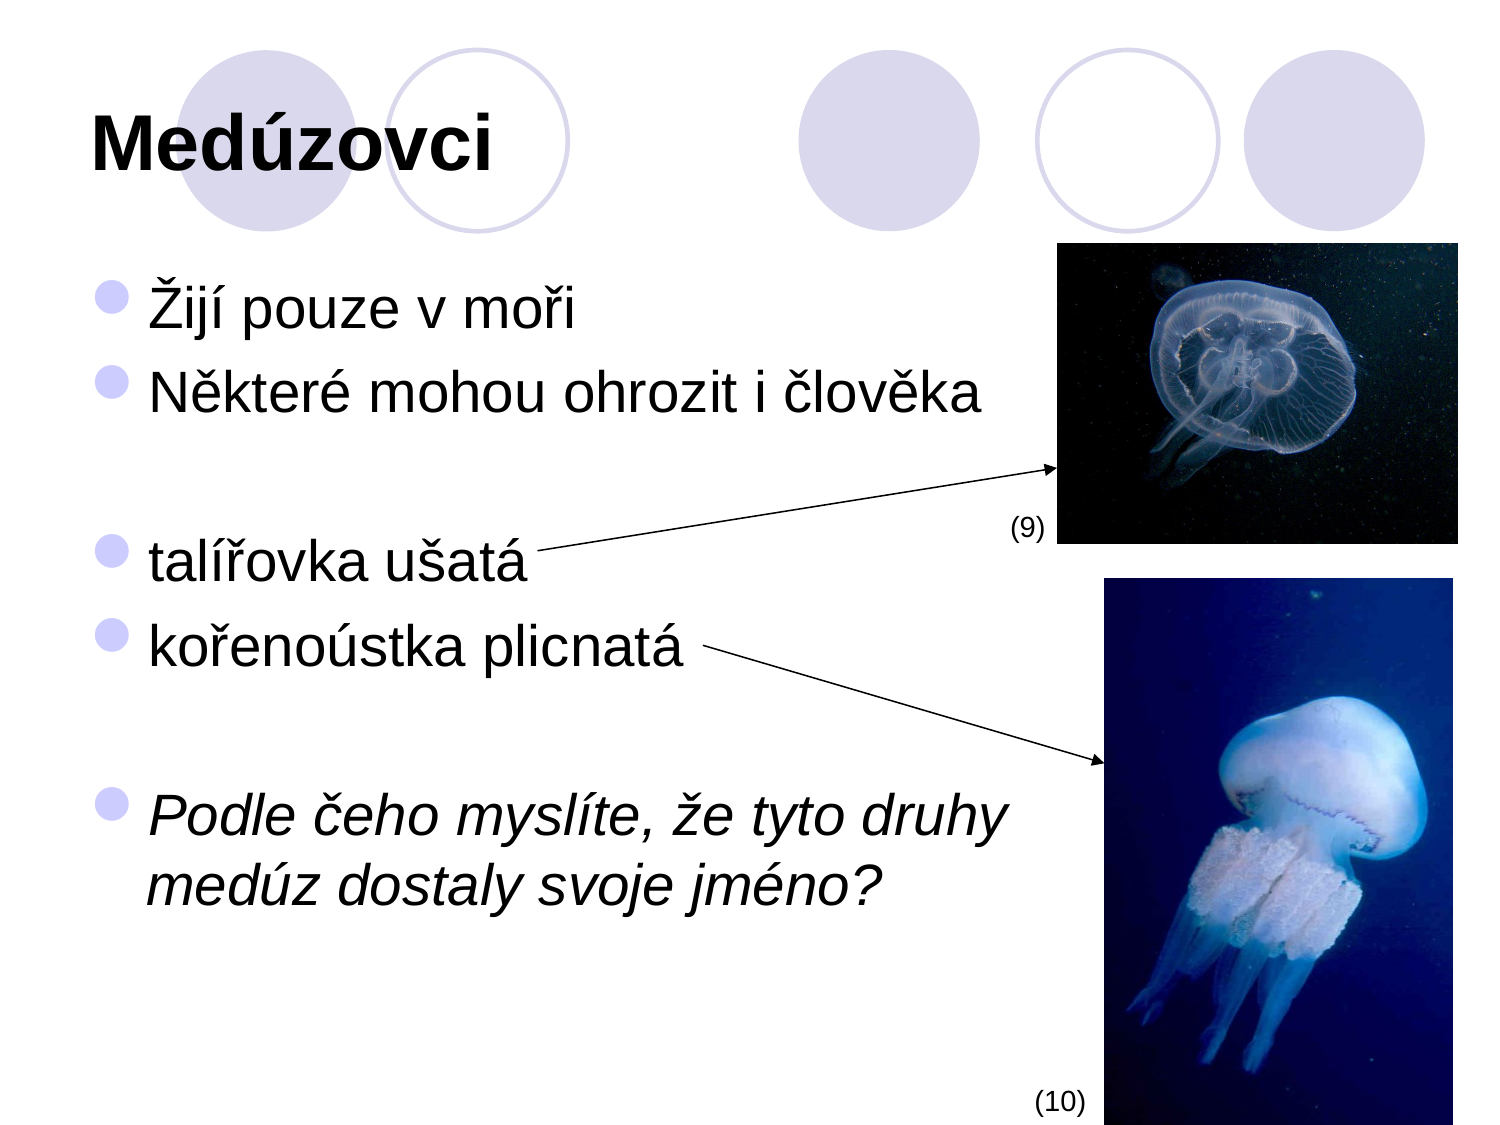

# Medúzovci
Žijí pouze v moři
Některé mohou ohrozit i člověka
talířovka ušatá
kořenoústka plicnatá
Podle čeho myslíte, že tyto druhy medúz dostaly svoje jméno?
(9)
(10)